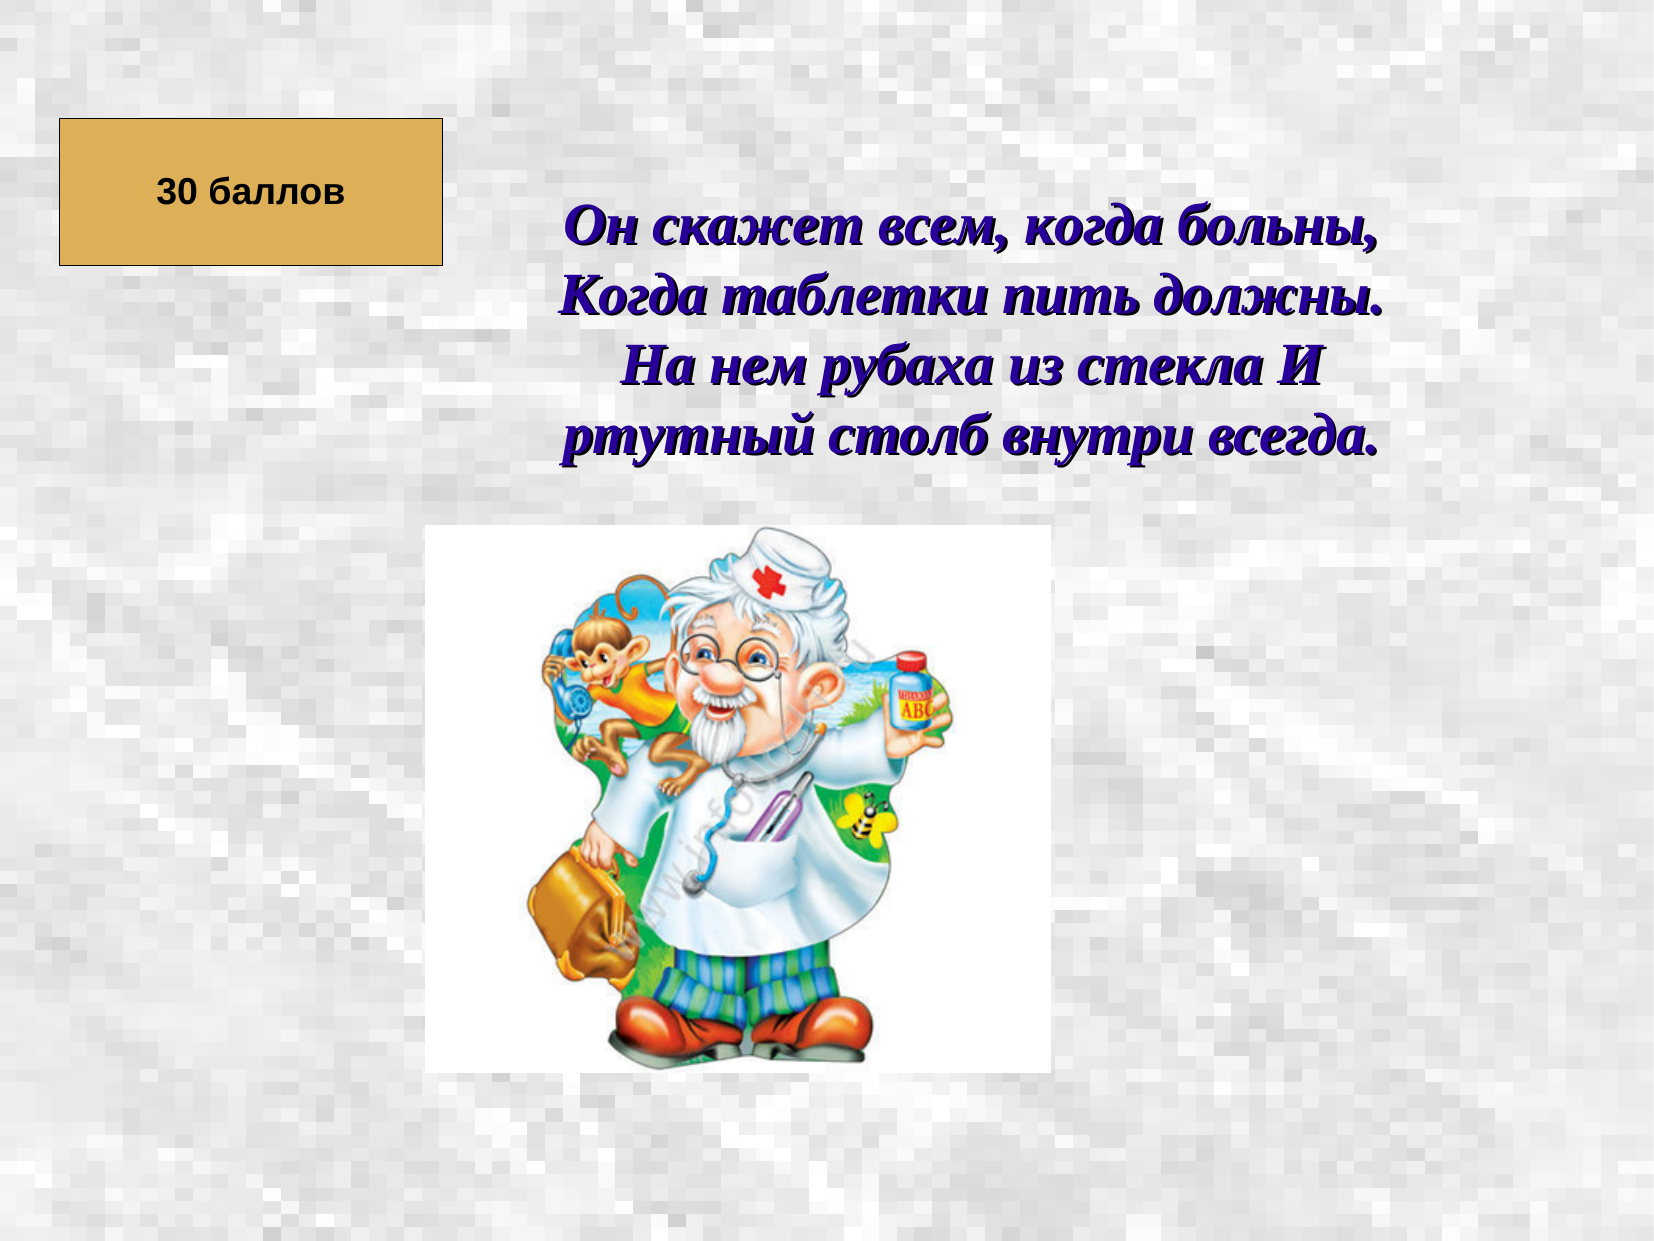

30 баллов
# Он скажет всем, когда больны, Когда таблетки пить должны. На нем рубаха из стекла И ртутный столб внутри всегда.